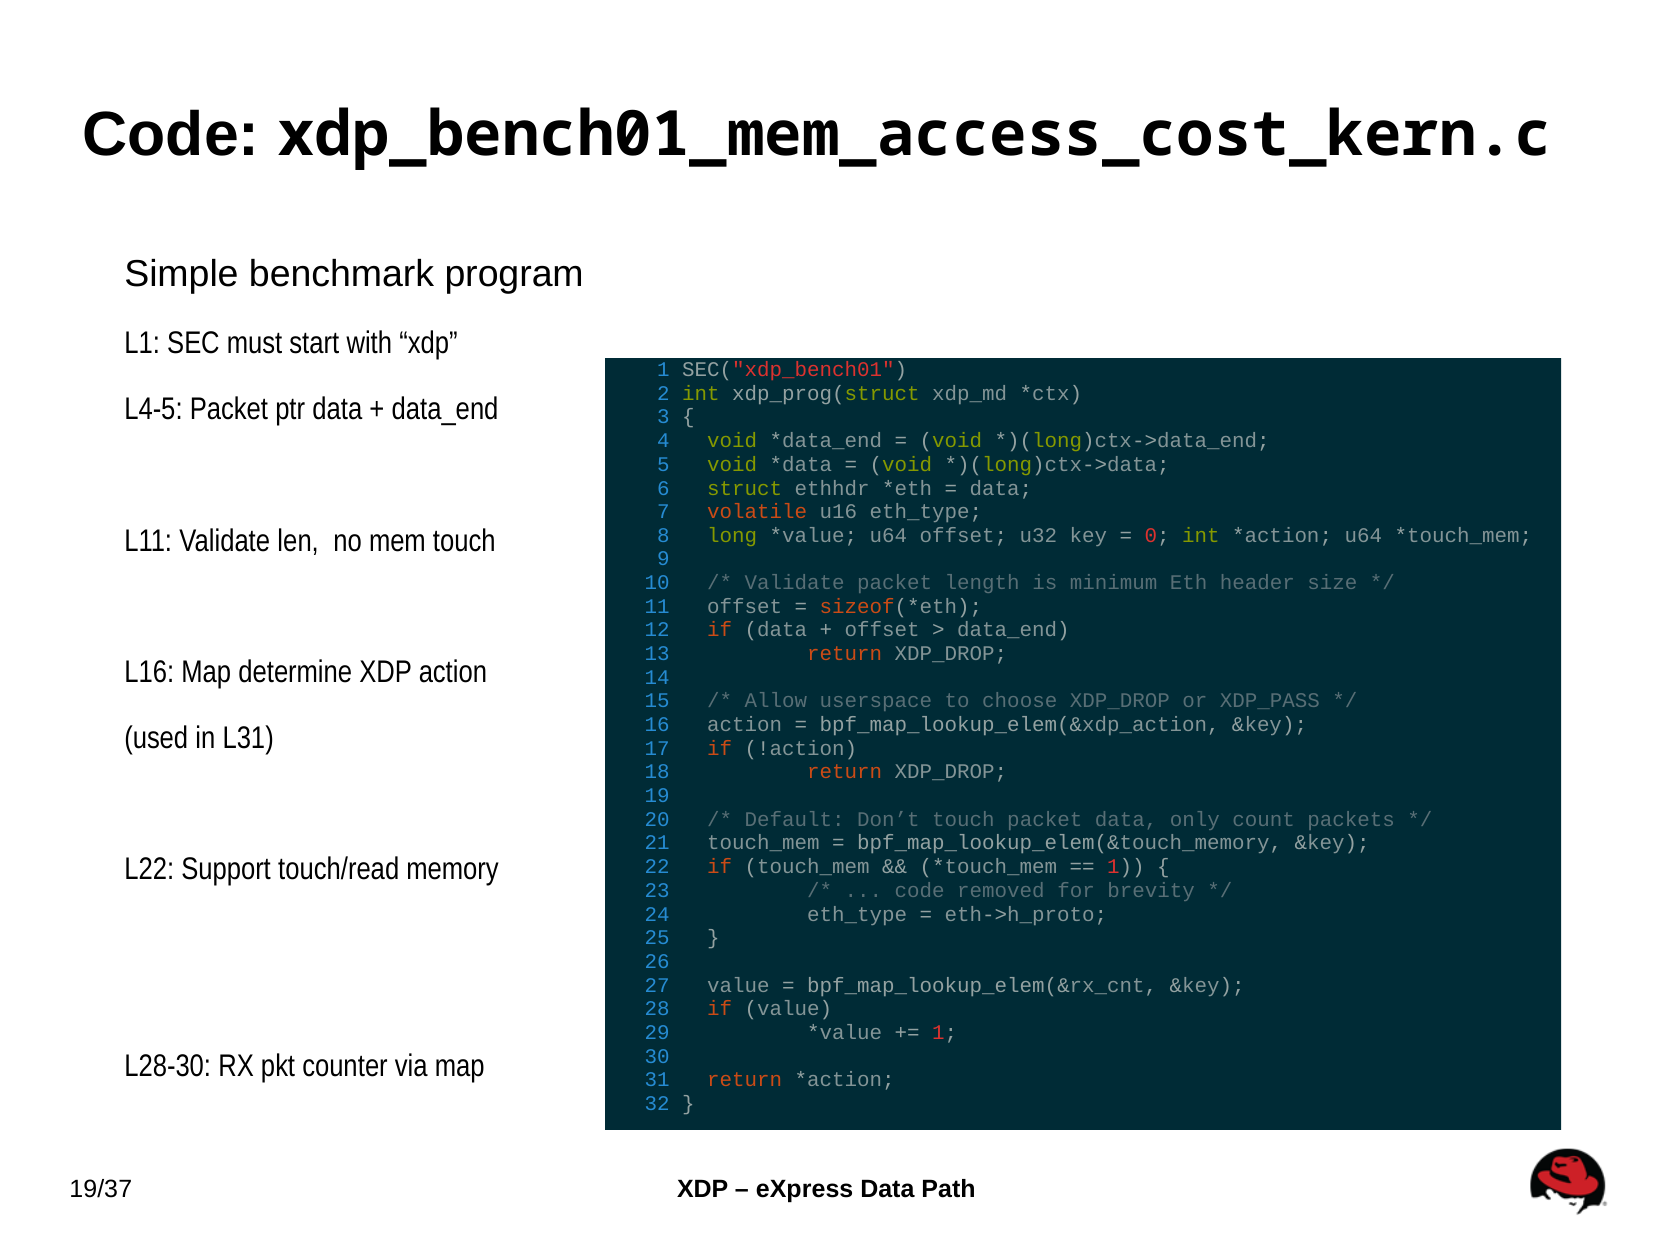

# Code: xdp_bench01_mem_access_cost_kern.c
Simple benchmark program
L1: SEC must start with “xdp”
L4-5: Packet ptr data + data_end
L11: Validate len, no mem touch
L16: Map determine XDP action
(used in L31)
L22: Support touch/read memory
L28-30: RX pkt counter via map